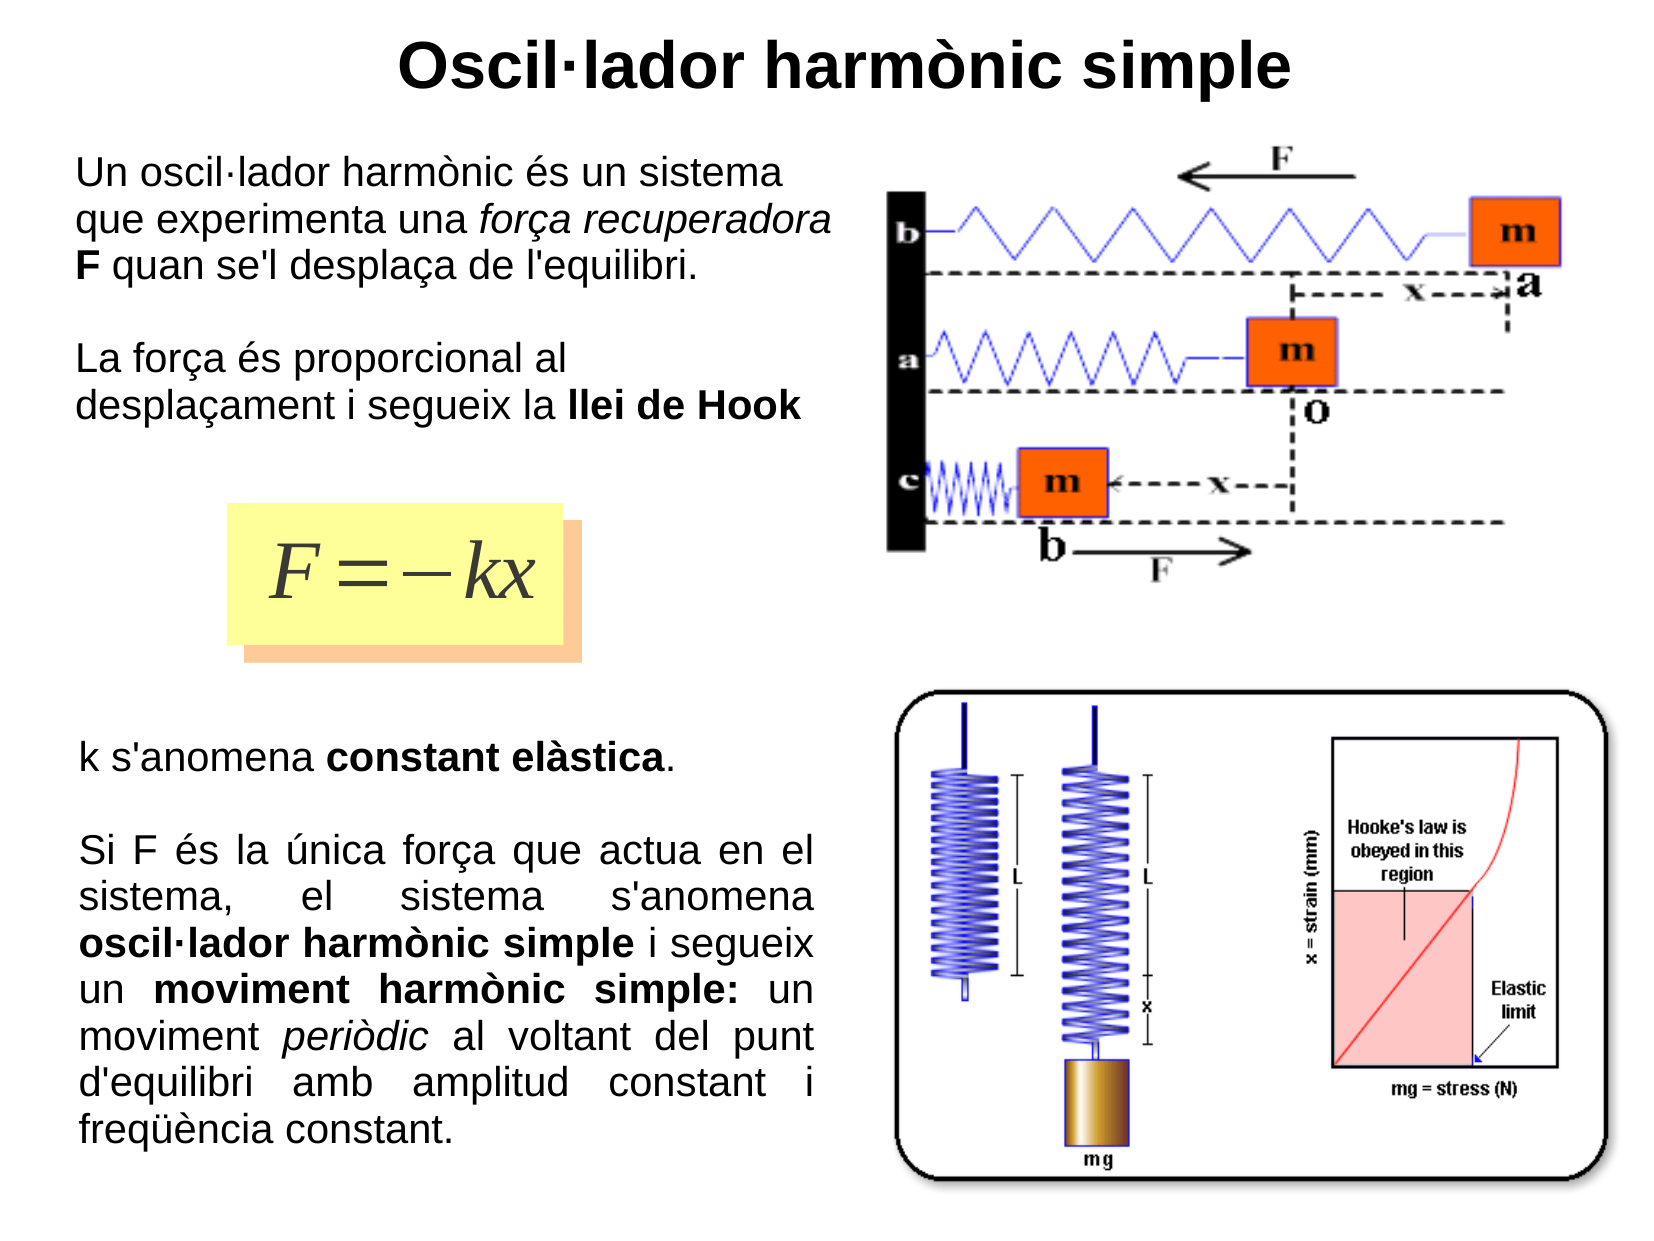

Oscil·lador harmònic simple
Un oscil·lador harmònic és un sistema que experimenta una força recuperadora F quan se'l desplaça de l'equilibri.
La força és proporcional al desplaçament i segueix la llei de Hook
k s'anomena constant elàstica.
Si F és la única força que actua en el sistema, el sistema s'anomena oscil·lador harmònic simple i segueix un moviment harmònic simple: un moviment periòdic al voltant del punt d'equilibri amb amplitud constant i freqüència constant.
5